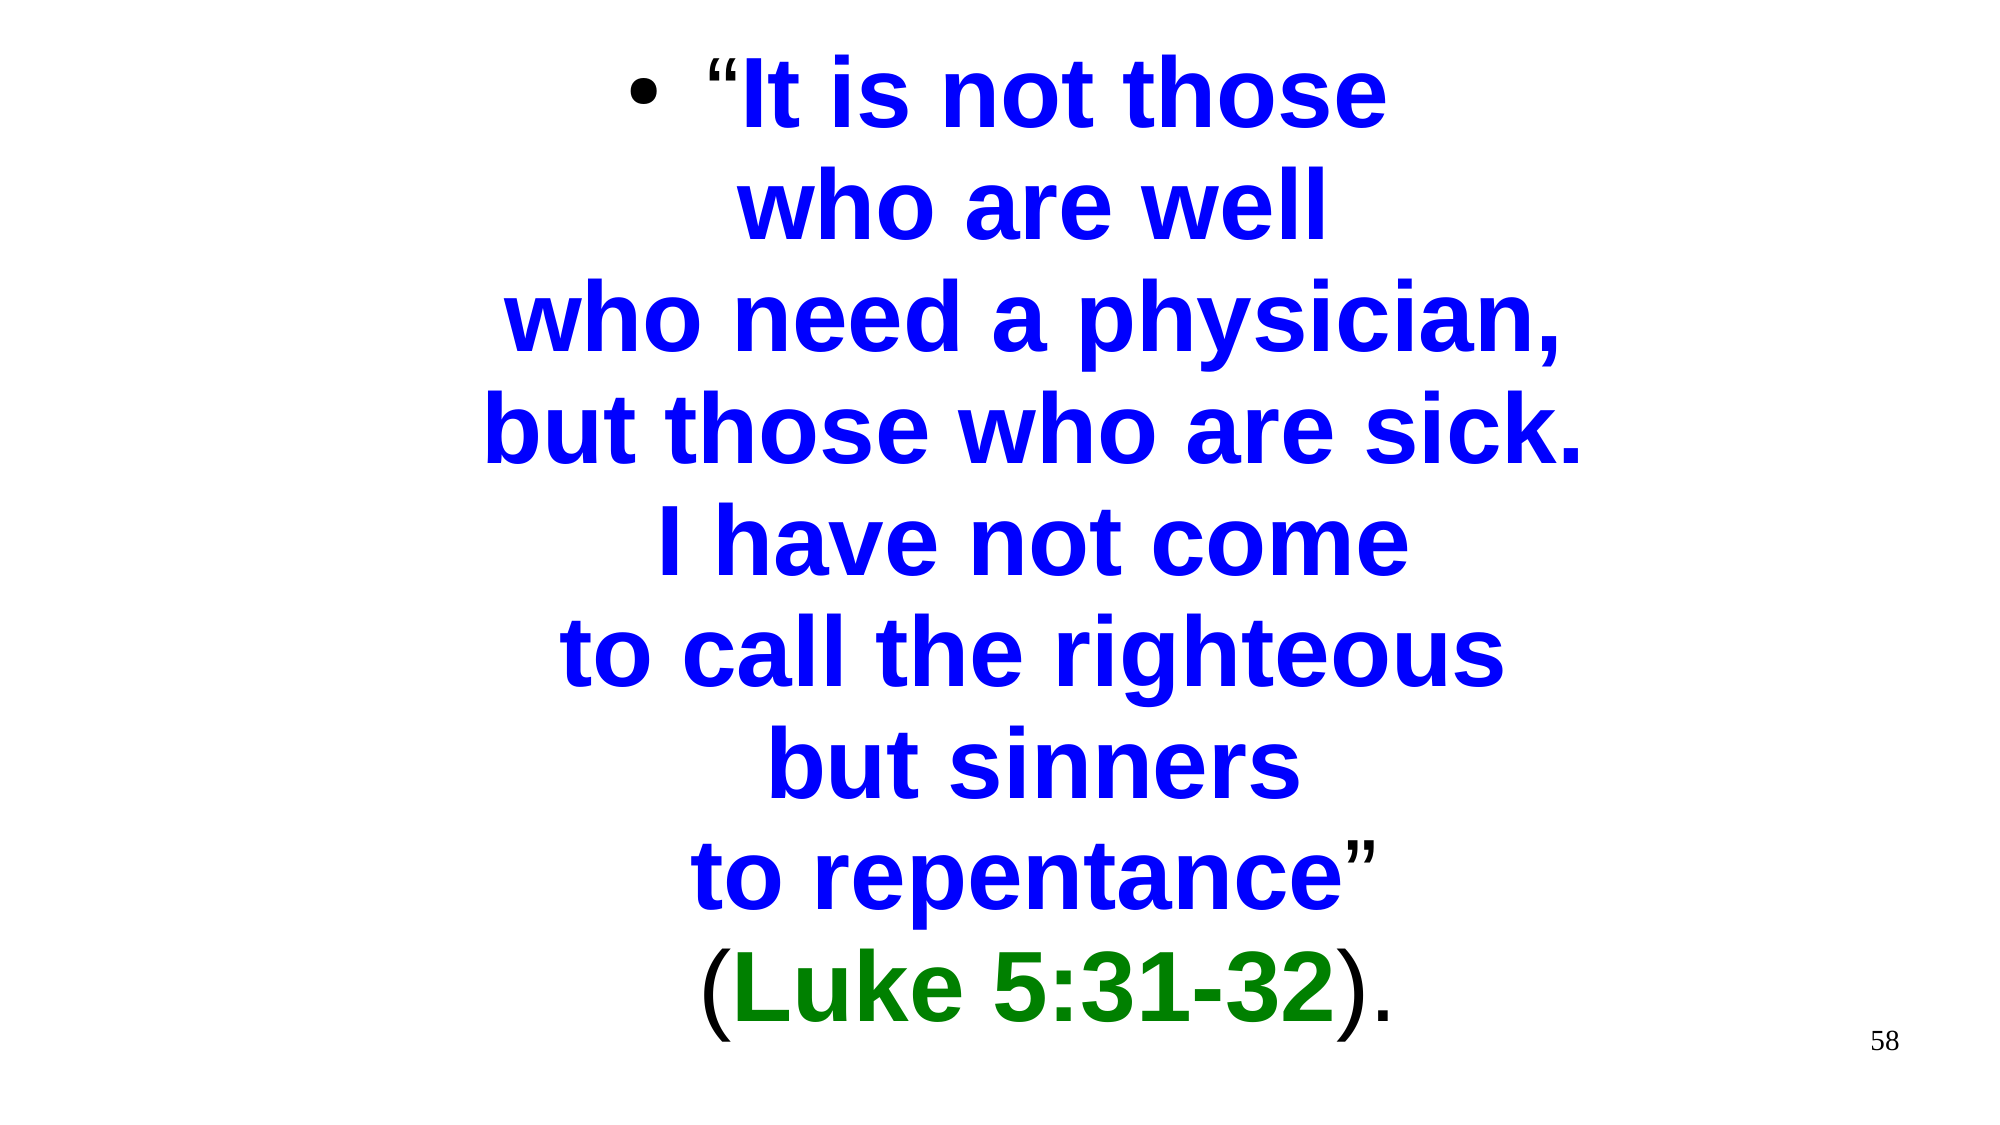

# “It is not those who are well who need a physician, but those who are sick. I have not come to call the righteous but sinners to repentance”  (Luke 5:31-32).
58